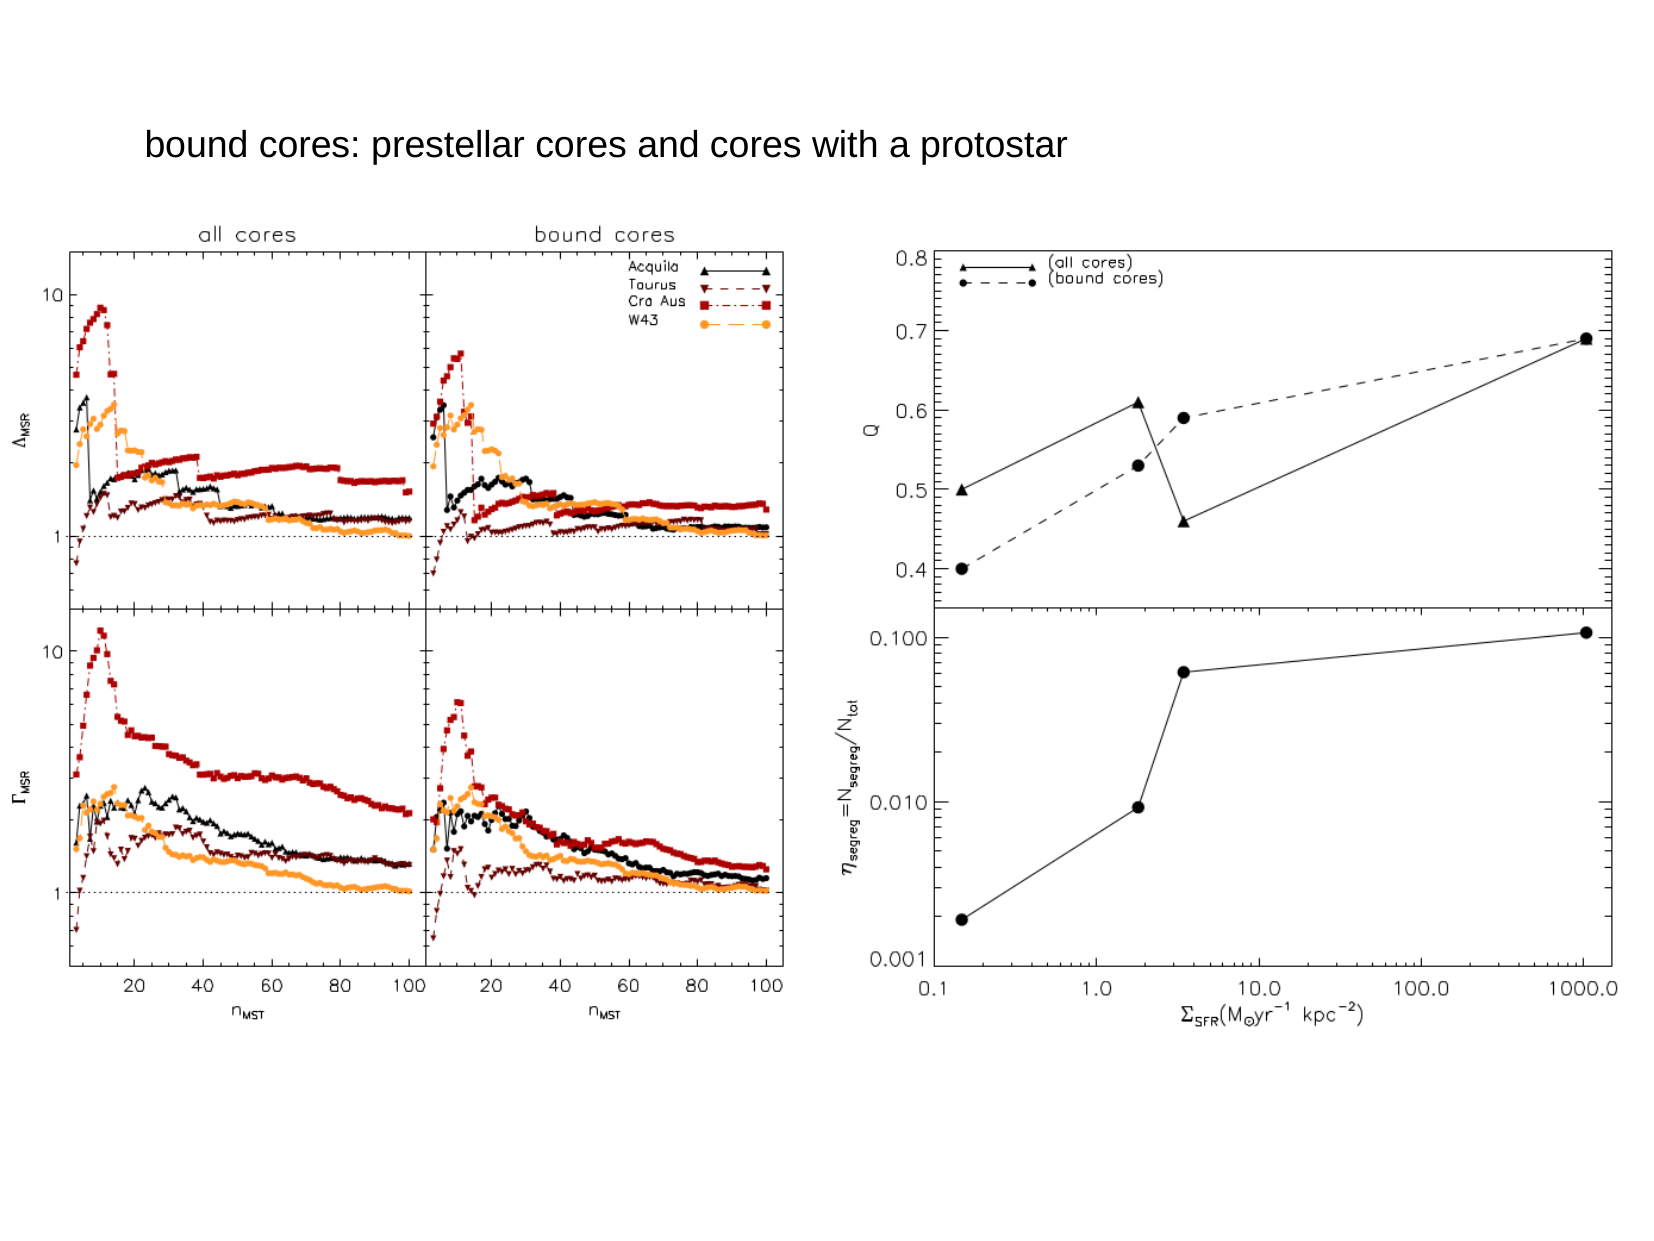

#
bound cores: prestellar cores and cores with a protostar